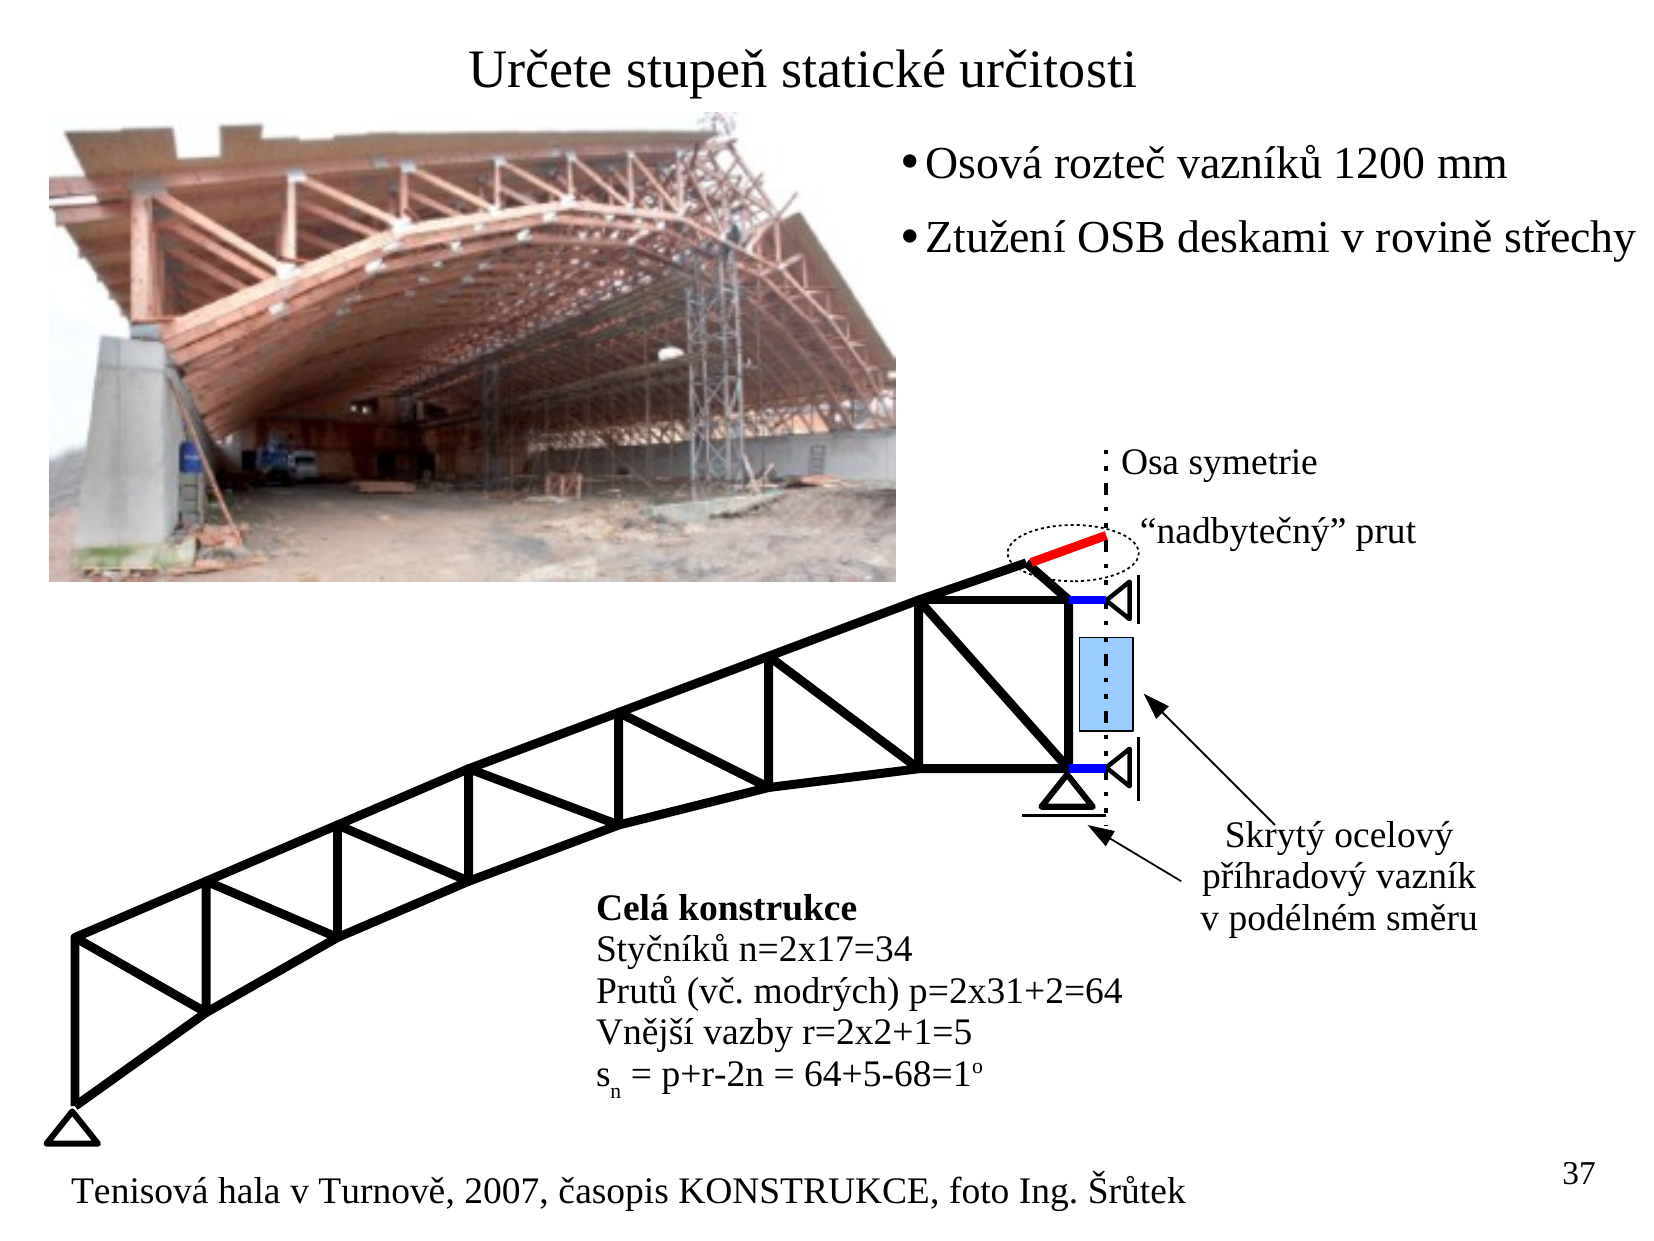

Určete stupeň statické určitosti
# Osová rozteč vazníků 1200 mm
Ztužení OSB deskami v rovině střechy
Osa symetrie
“nadbytečný” prut
Skrytý ocelový příhradový vazník v podélném směru
Celá konstrukce
Styčníků n=2x17=34
Prutů (vč. modrých) p=2x31+2=64
Vnější vazby r=2x2+1=5
sn = p+r-2n = 64+5-68=1o
37
Tenisová hala v Turnově, 2007, časopis KONSTRUKCE, foto Ing. Šrůtek